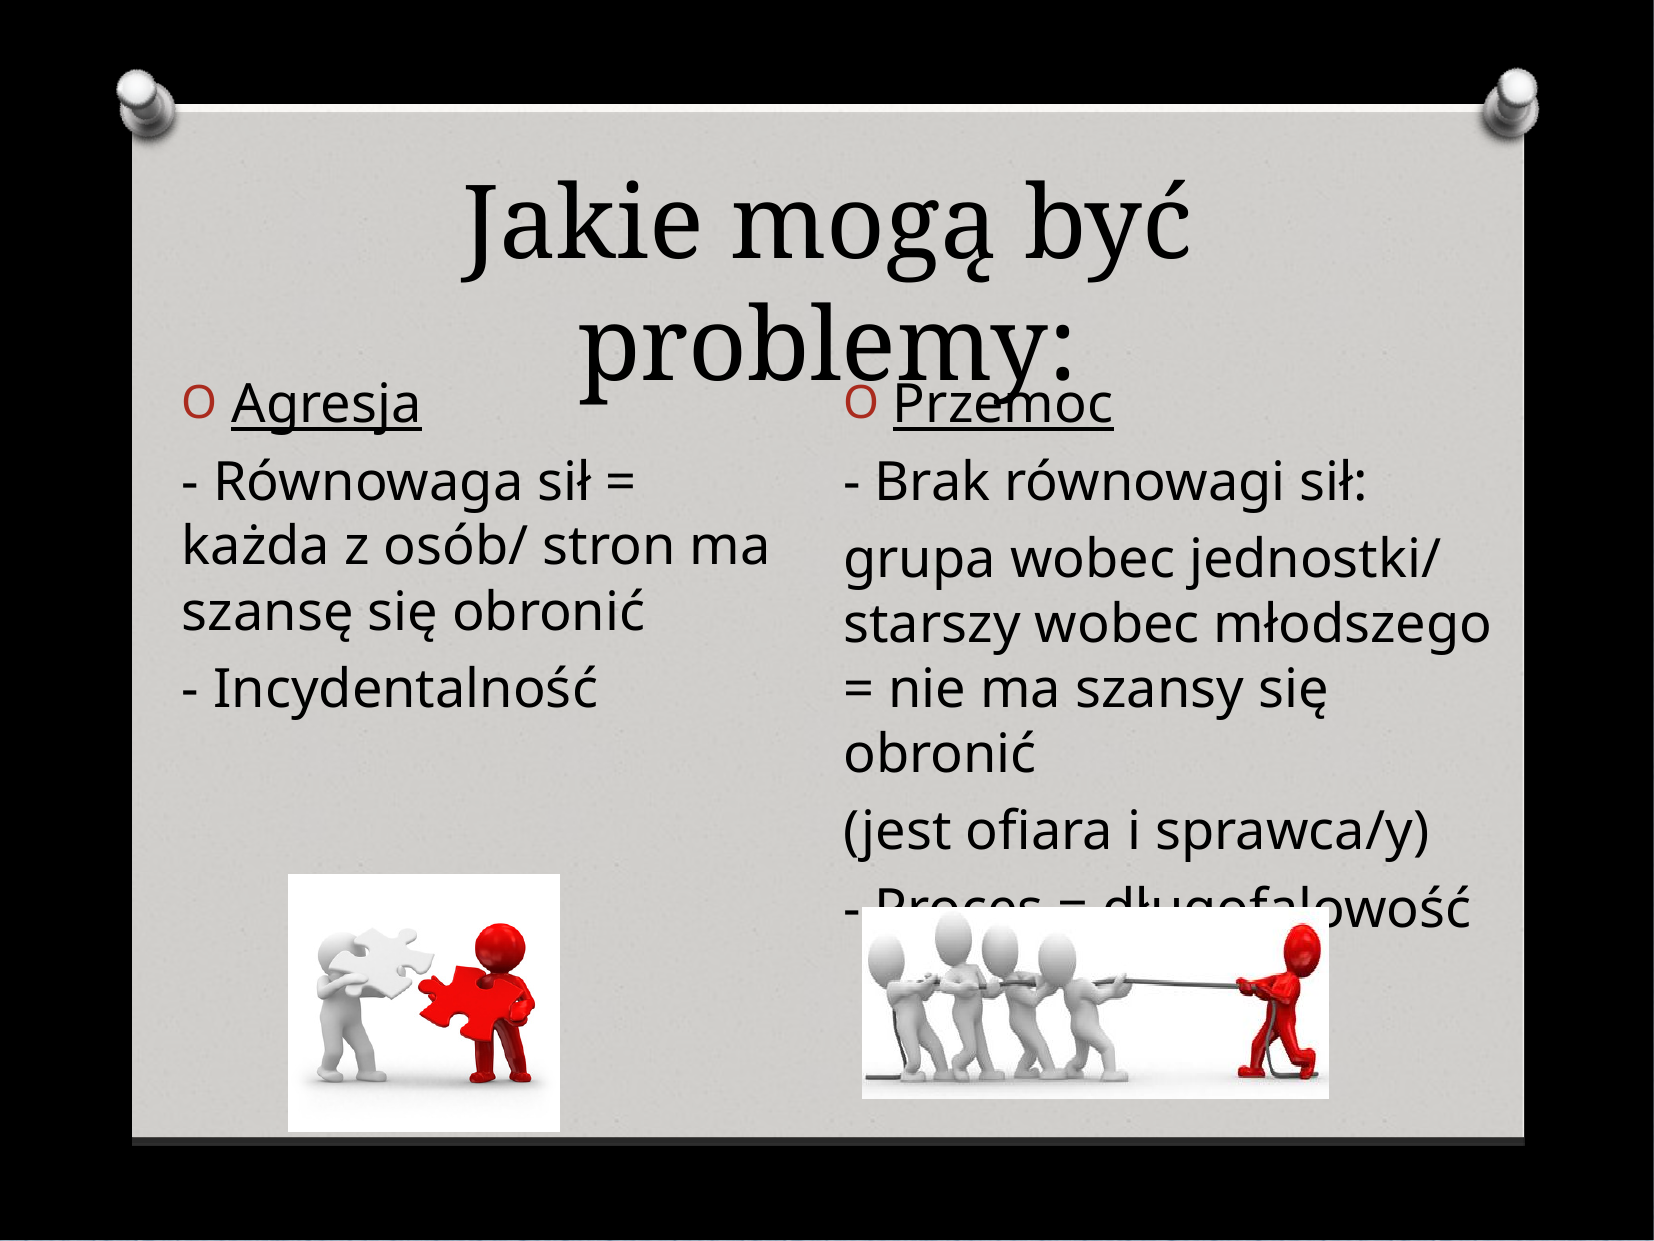

# Jakie mogą być problemy:
Agresja
- Równowaga sił = każda z osób/ stron ma szansę się obronić
- Incydentalność
Przemoc
- Brak równowagi sił:
grupa wobec jednostki/ starszy wobec młodszego = nie ma szansy się obronić
(jest ofiara i sprawca/y)
- Proces = długofalowość